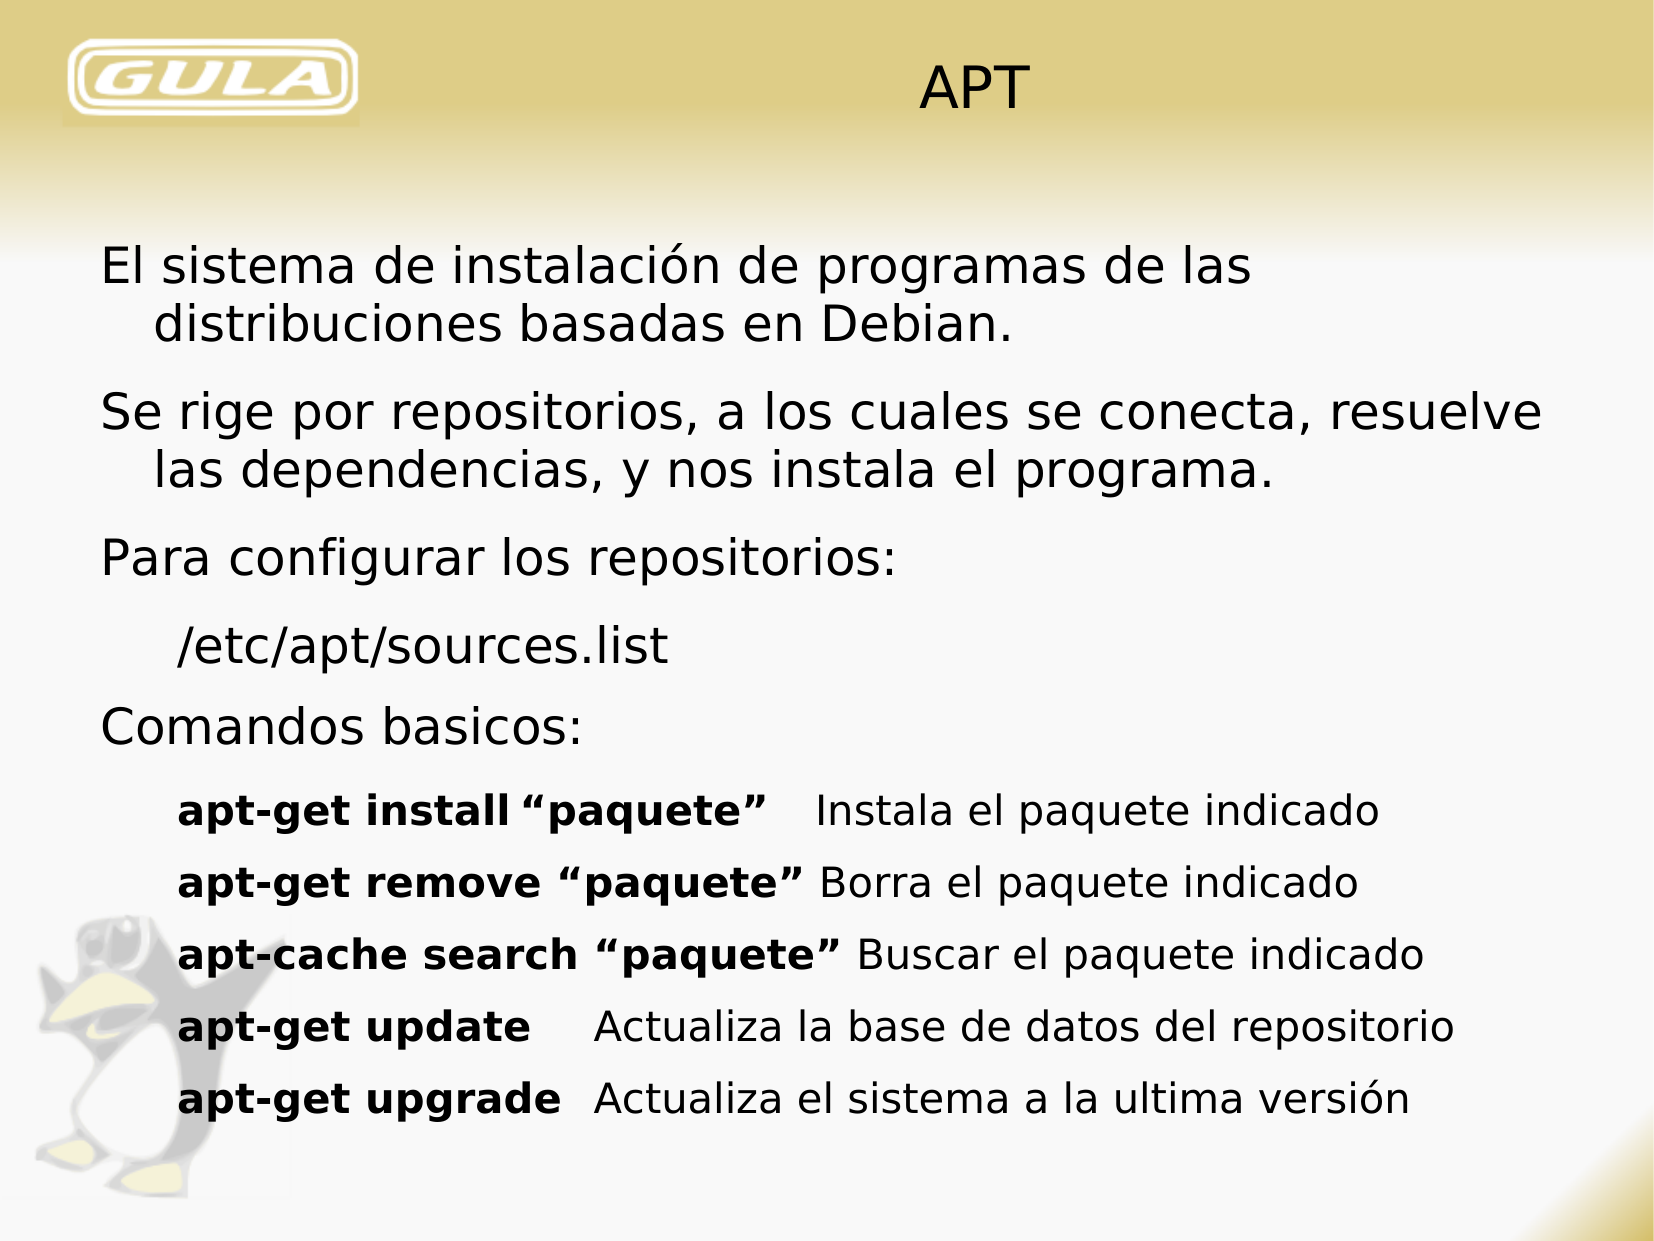

APT
# El sistema de instalación de programas de las distribuciones basadas en Debian.
Se rige por repositorios, a los cuales se conecta, resuelve las dependencias, y nos instala el programa.
Para configurar los repositorios:
/etc/apt/sources.list
Comandos basicos:
apt-get install	“paquete”	Instala el paquete indicado
apt-get remove “paquete” Borra el paquete indicado
apt-cache search “paquete” Buscar el paquete indicado
apt-get update	Actualiza la base de datos del repositorio
apt-get upgrade	Actualiza el sistema a la ultima versión